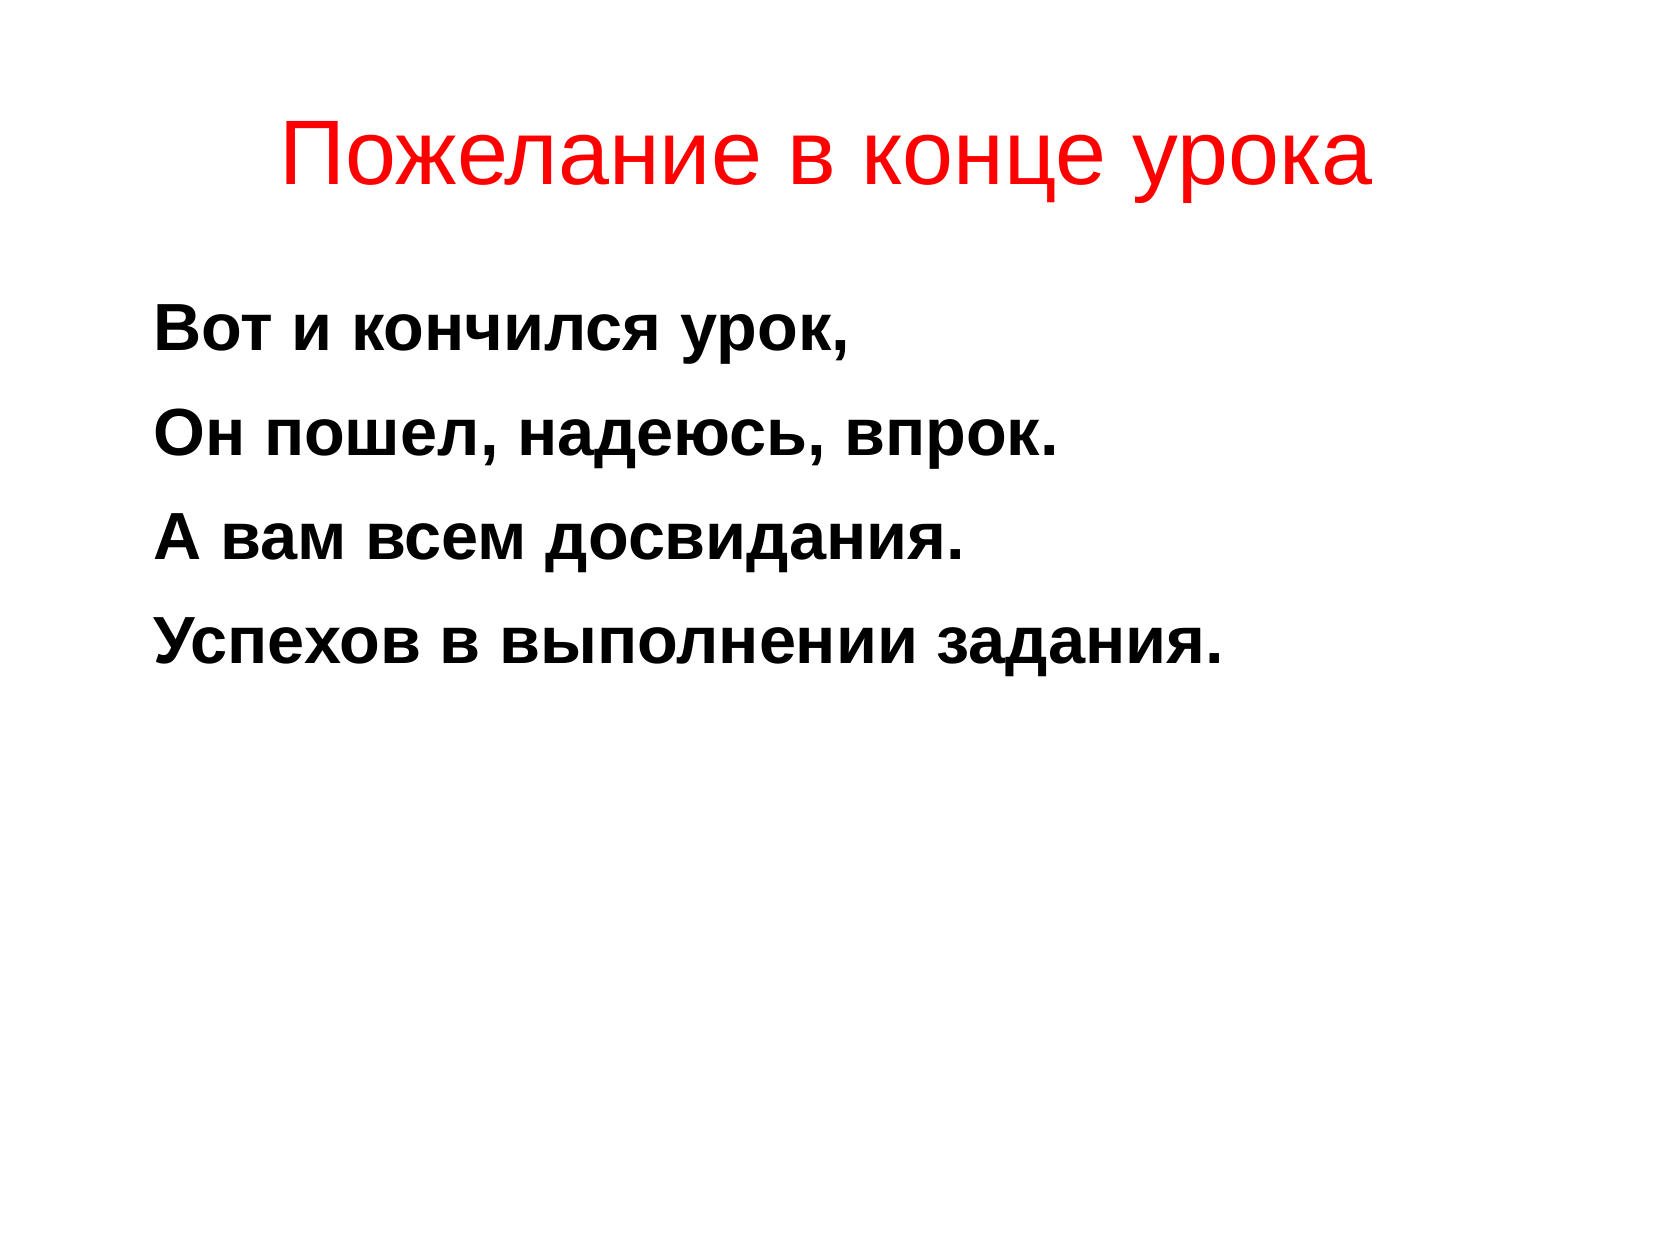

# Пожелание в конце урока
Вот и кончился урок,
Он пошел, надеюсь, впрок.
А вам всем досвидания.
Успехов в выполнении задания.